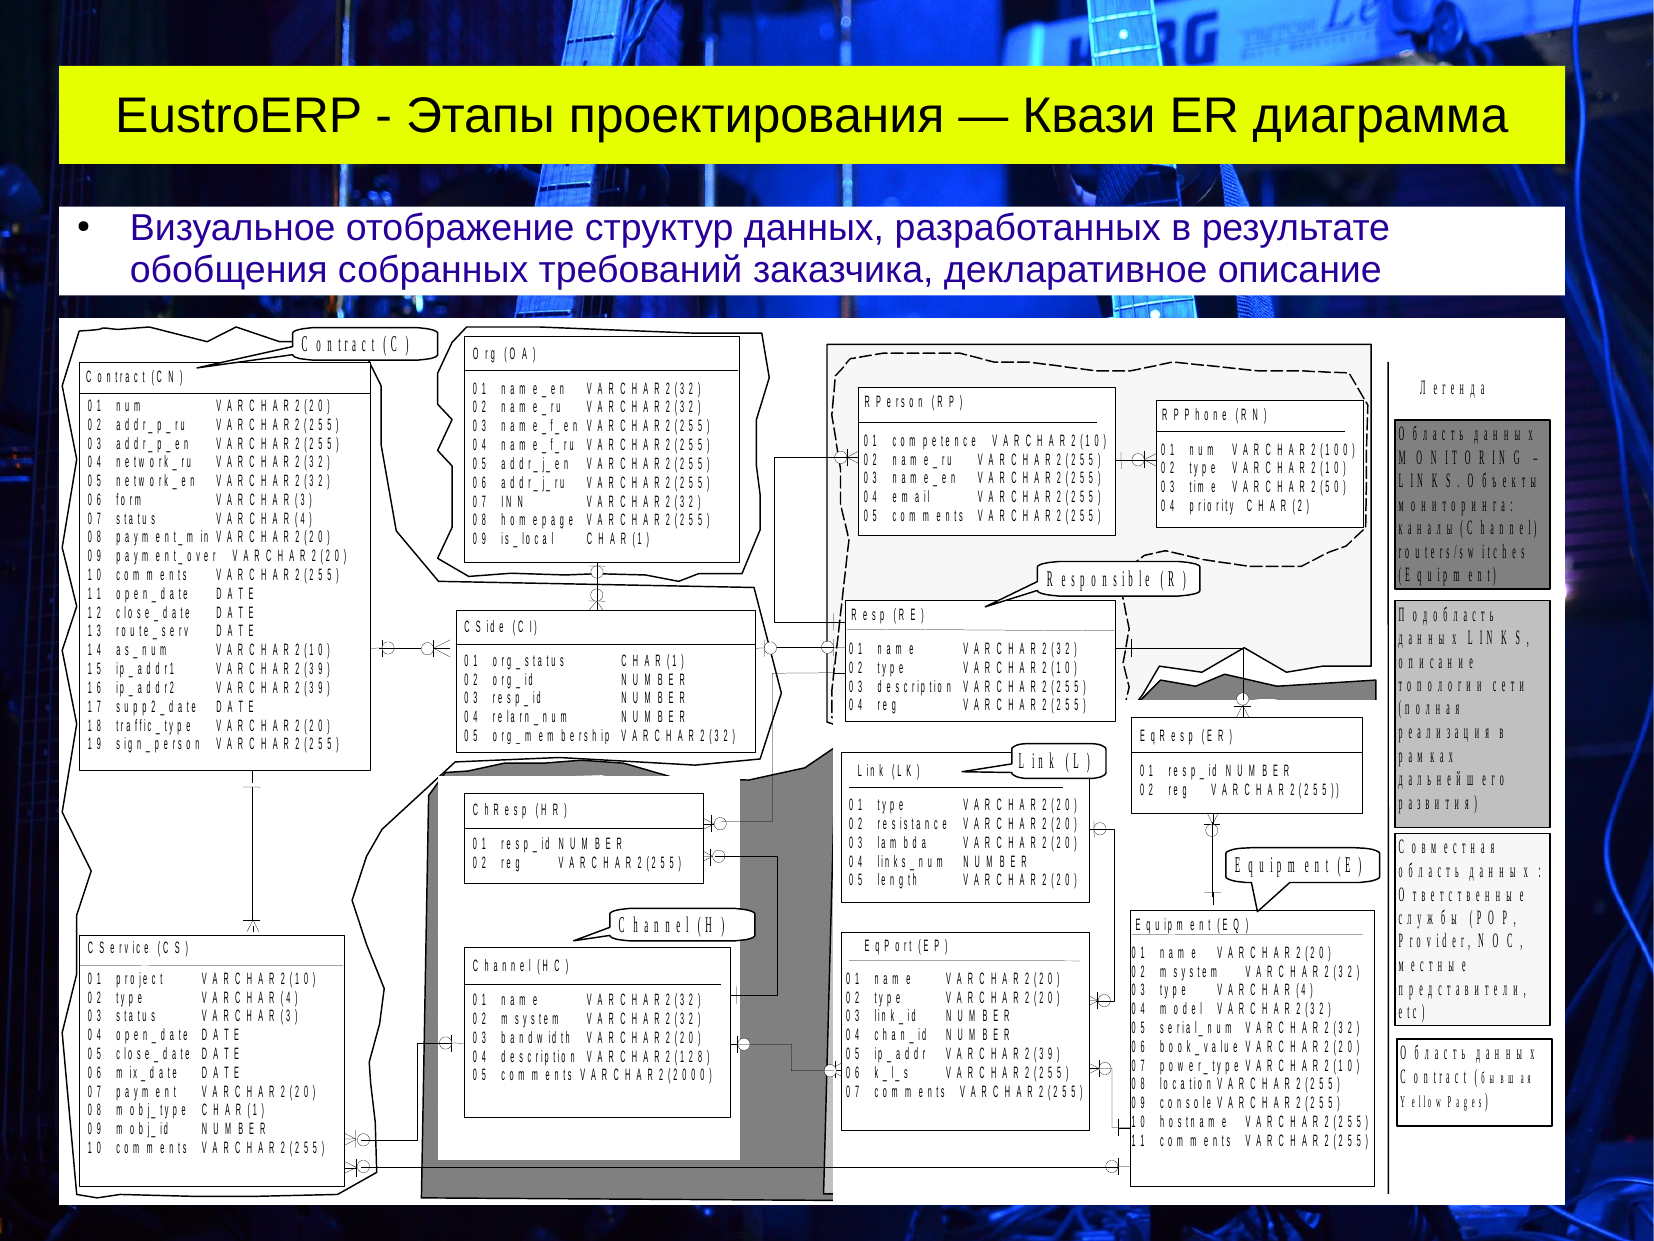

# EustroERP - Этапы проектирования — Квази ER диаграмма
Визуальное отображение структур данных, разработанных в результате обобщения собранных требований заказчика, декларативное описание